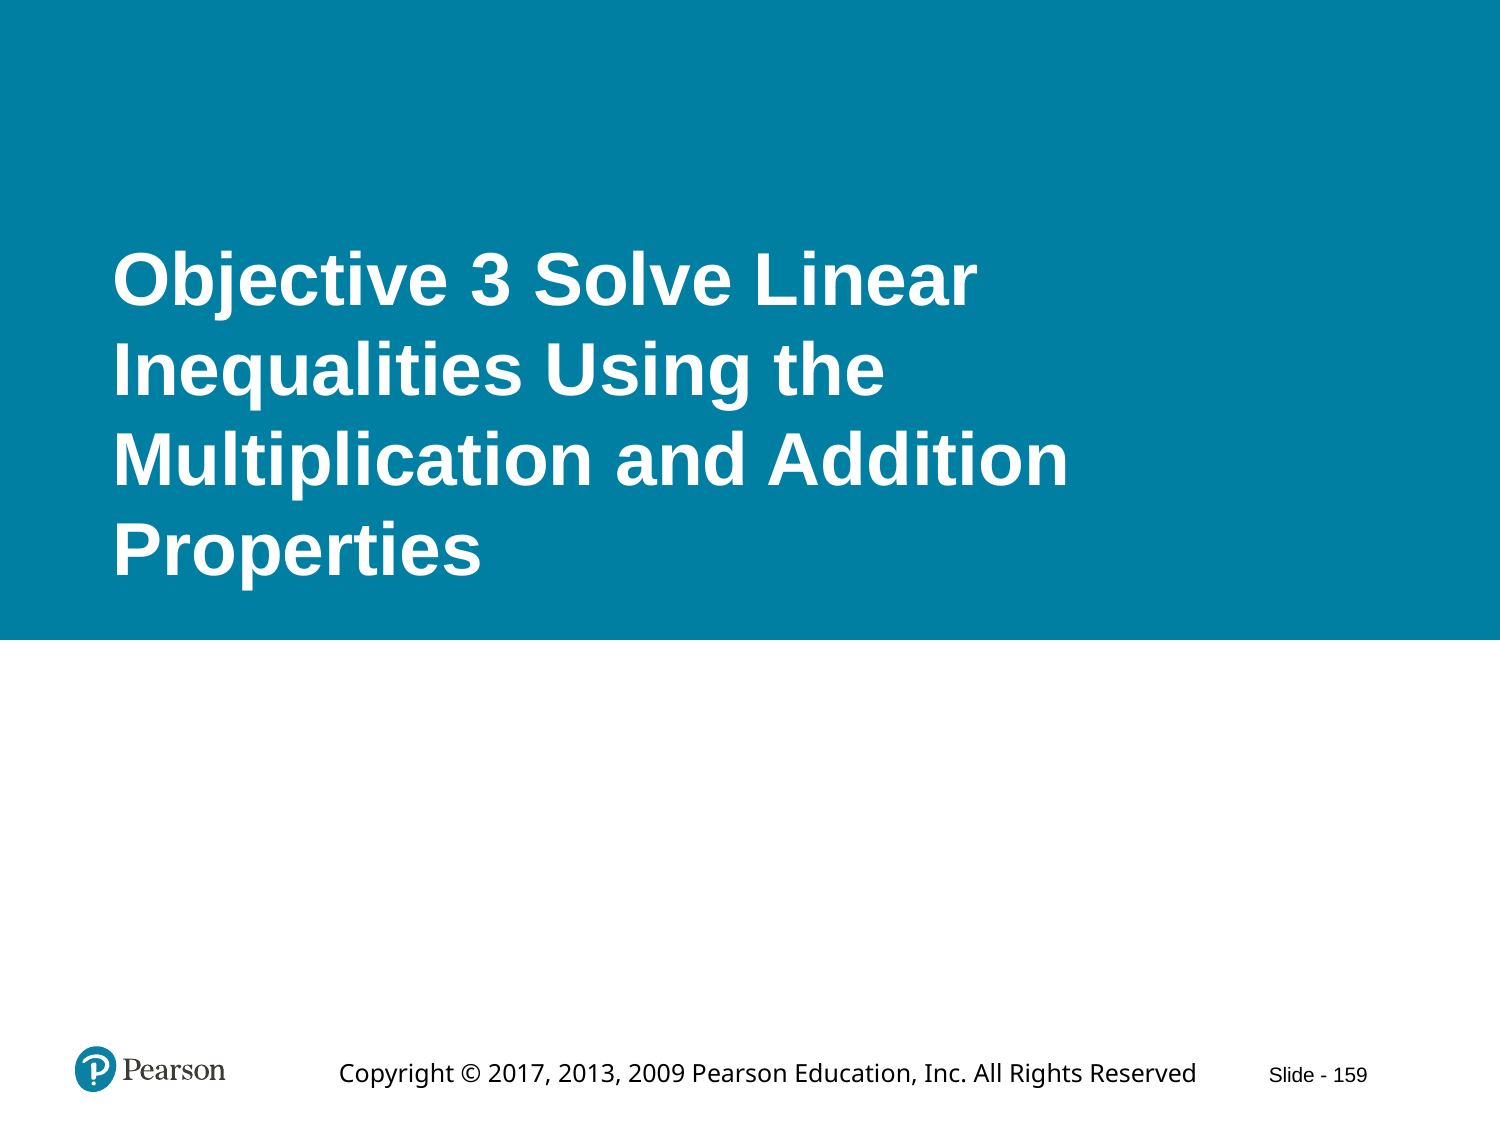

# Objective 3 Solve Linear Inequalities Using the Multiplication and Addition Properties